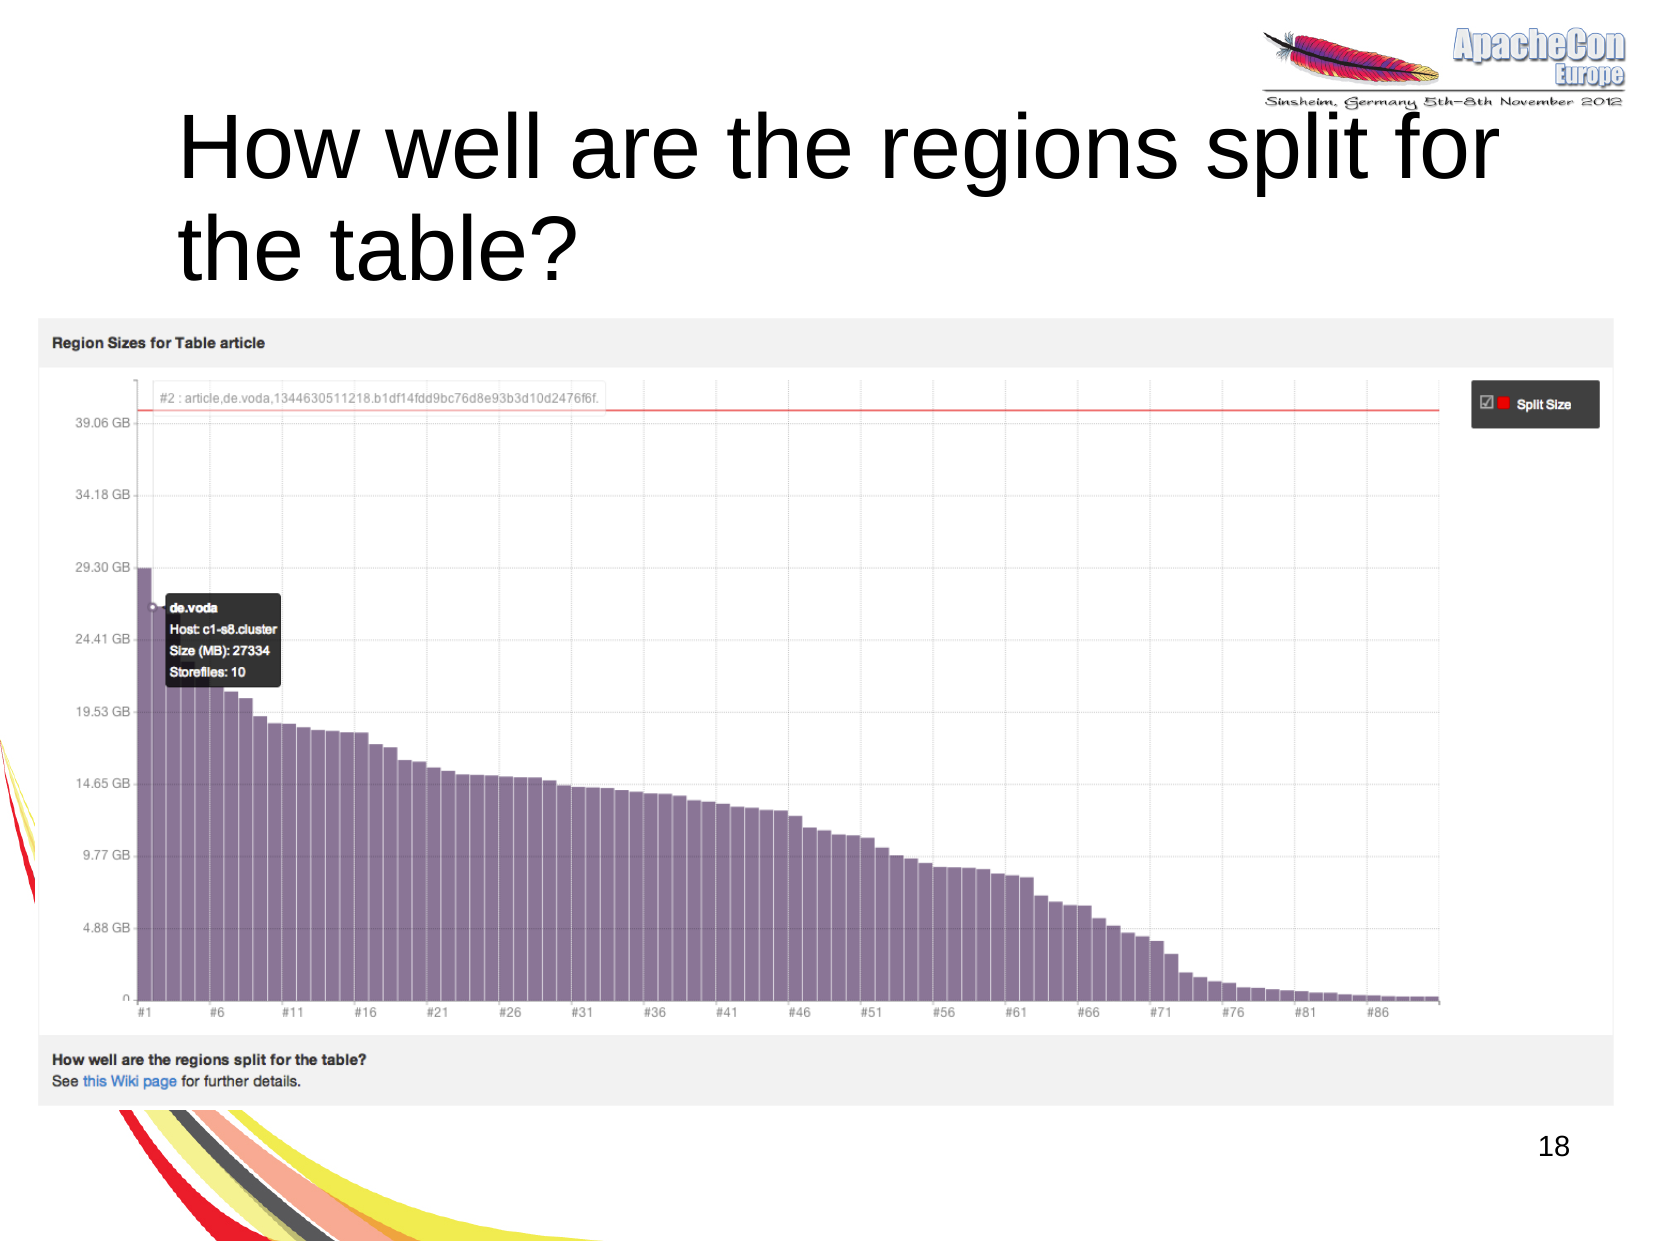

# How well are the regions split for the table?
18